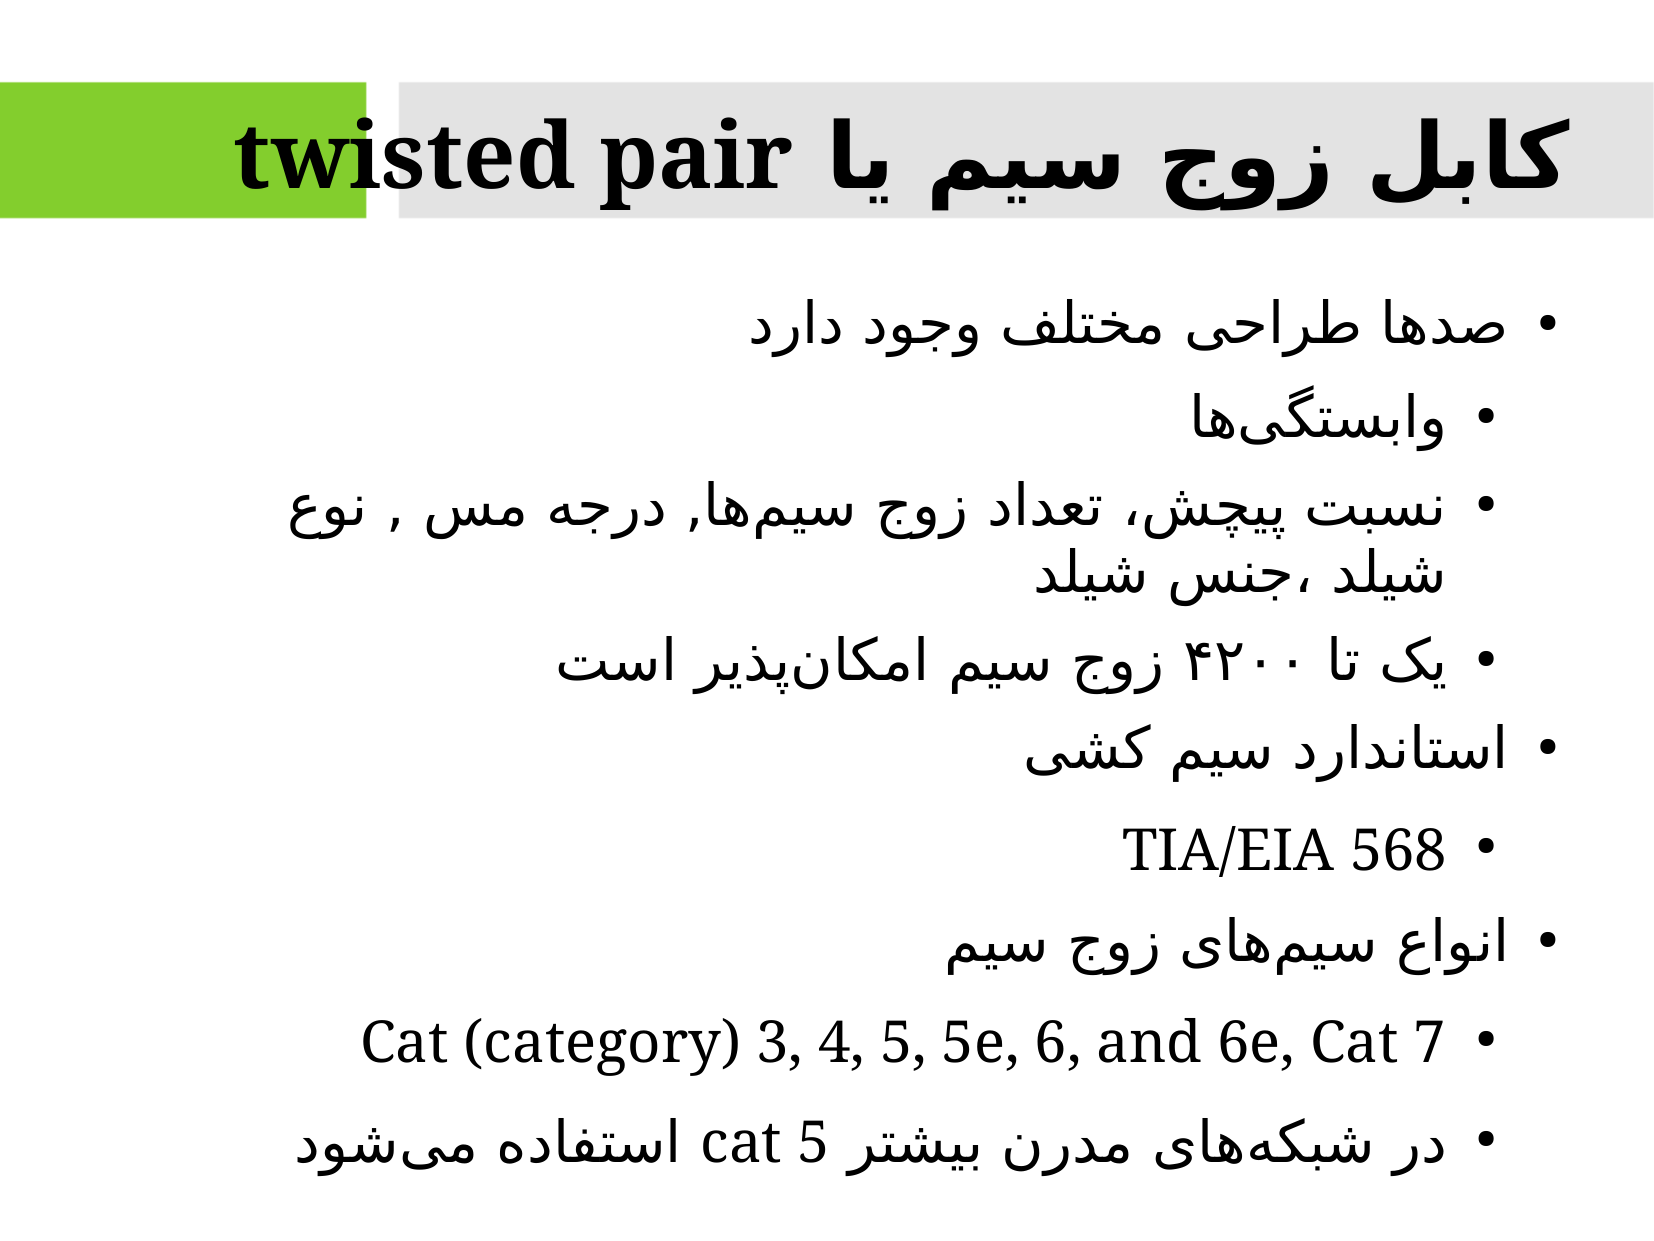

# کابل زوج سیم یا twisted pair
صدها طراحی مختلف وجود دارد
وابستگی‌ها
نسبت پیچش، تعداد زوج سیم‌ها, درجه مس , نوع شیلد ،جنس شیلد
یک تا ۴۲۰۰ زوج سیم امکان‌پذیر است
استاندارد سیم کشی
TIA/EIA 568
انواع سیم‌های زوج سیم
Cat (category) 3, 4, 5, 5e, 6, and 6e, Cat 7
در شبکه‌های مدرن بیشتر cat 5 استفاده می‌شود